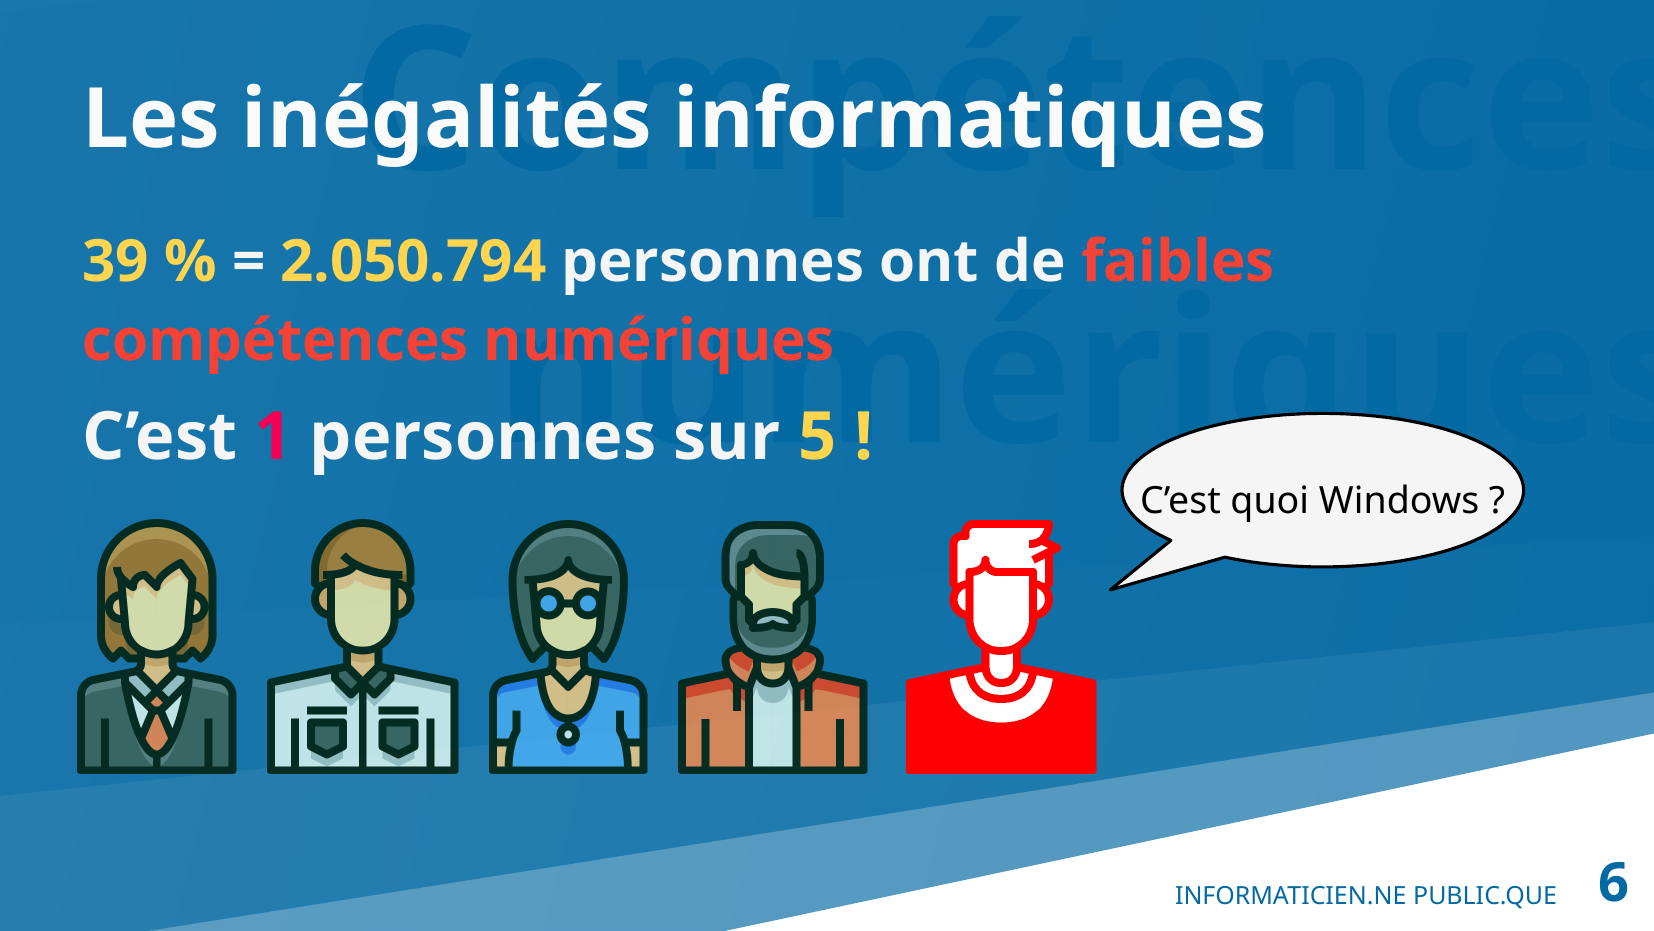

# Compétences numériques
Les inégalités informatiques
39 % = 2.050.794 personnes ont de faibles compétences numériques
C’est 1 personnes sur 5 !
C’est quoi Windows ?
INFORMATICIEN.NE PUBLIC.QUE
6